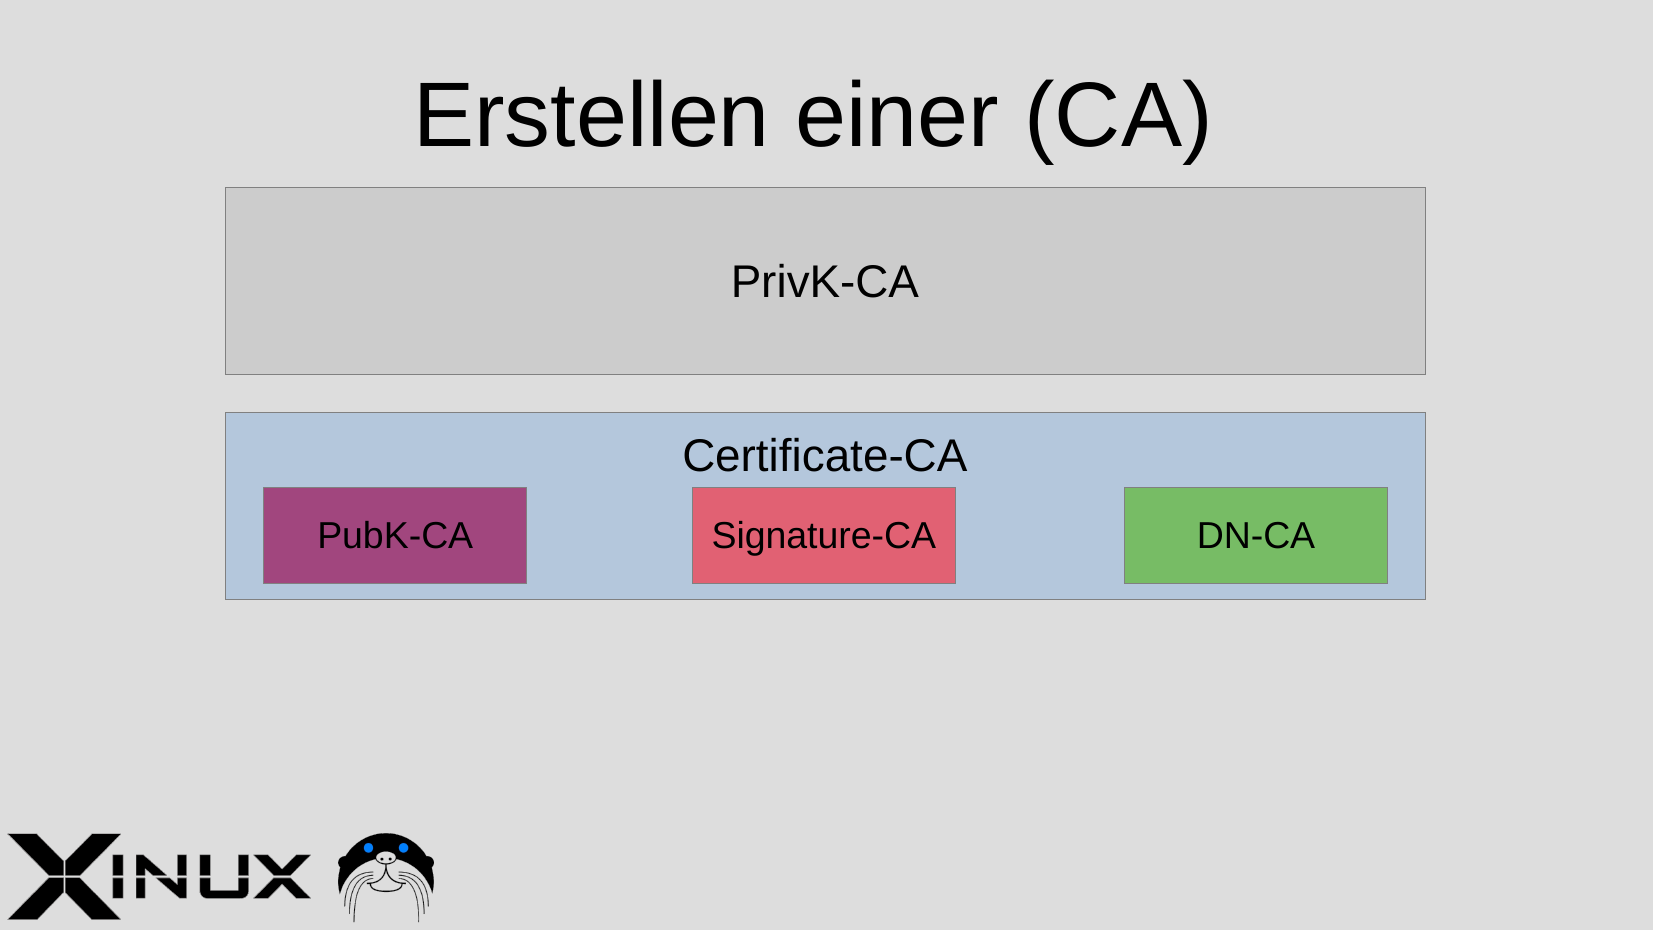

# Erstellen einer (CA)
PrivK-CA
Certificate-CA
PubK-CA
Signature-CA
DN-CA